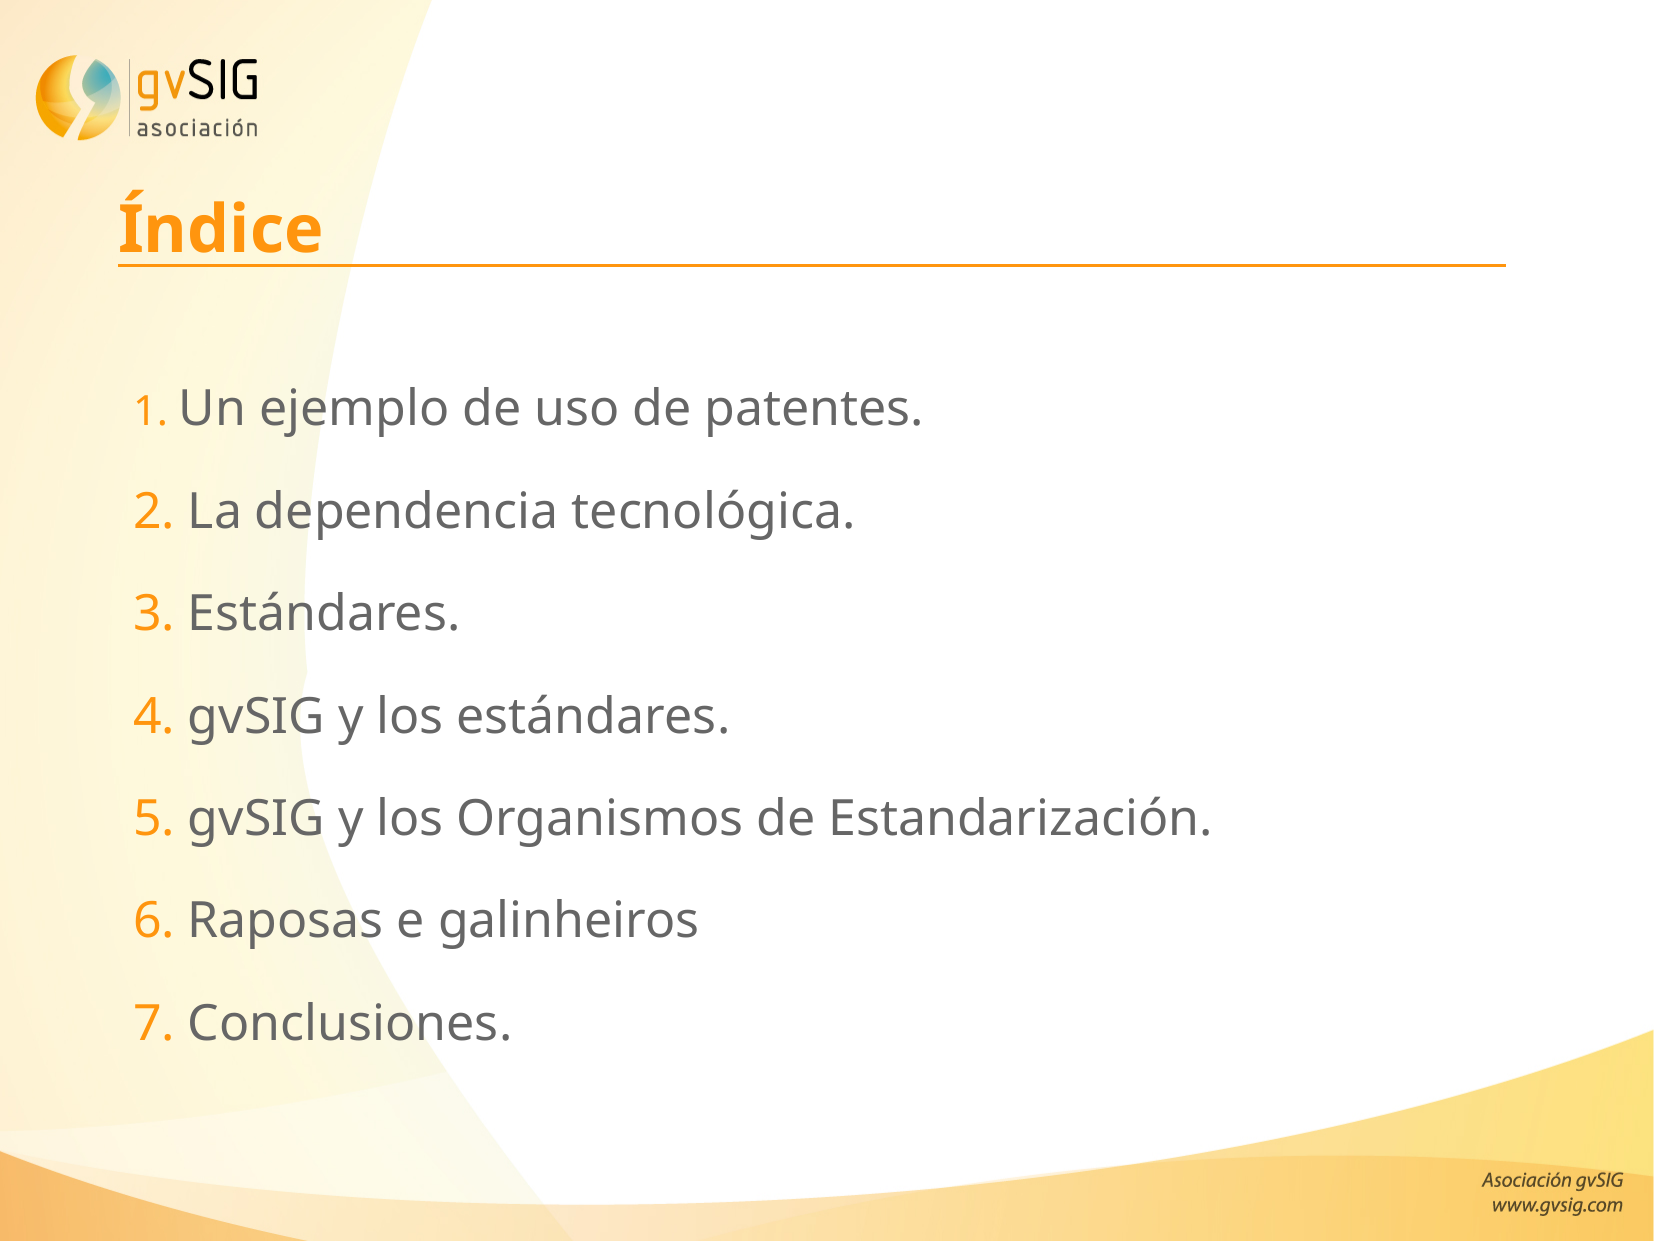

# Índice
 Un ejemplo de uso de patentes.
 La dependencia tecnológica.
 Estándares.
 gvSIG y los estándares.
 gvSIG y los Organismos de Estandarización.
 Raposas e galinheiros
 Conclusiones.